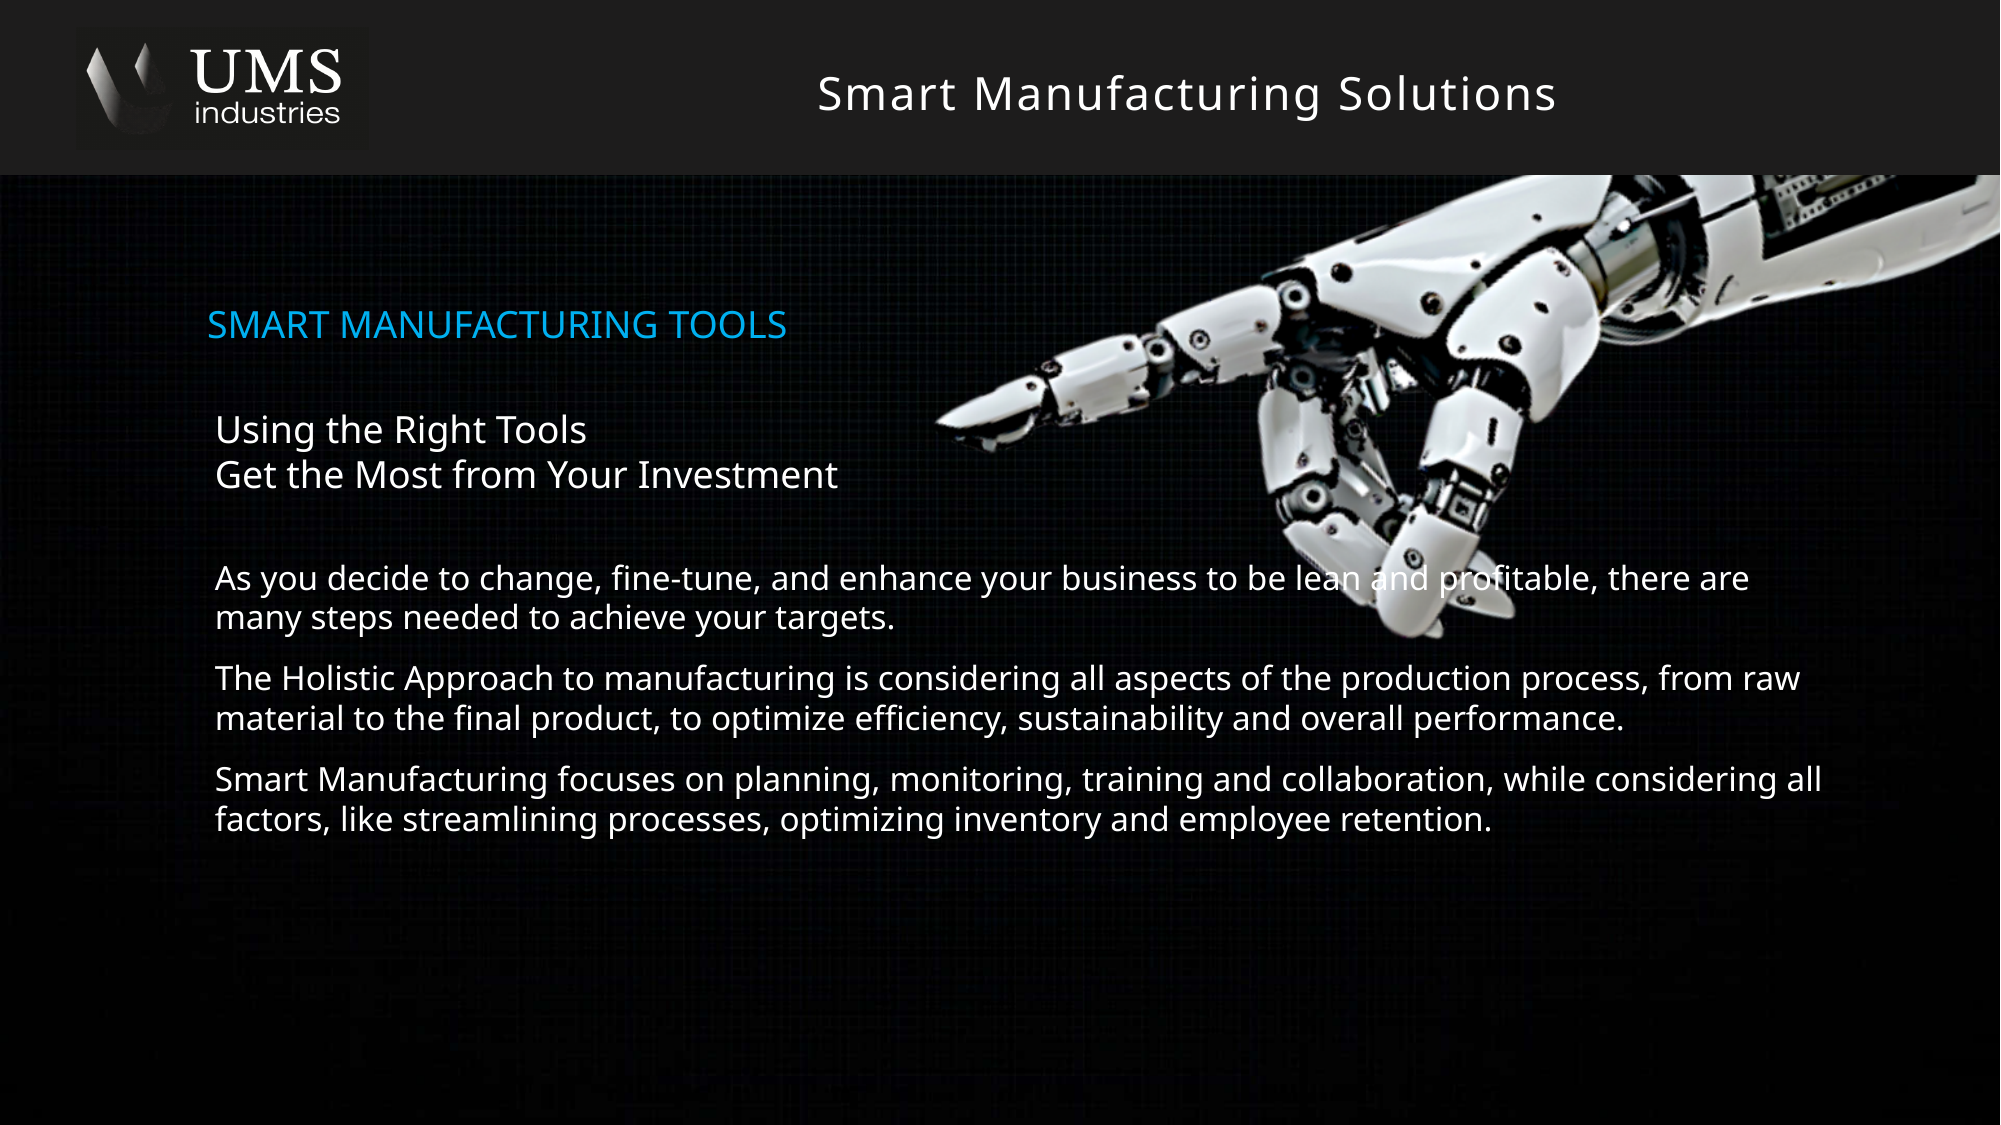

Smart Manufacturing Solutions
SMART MANUFACTURING TOOLS
Using the Right Tools
Get the Most from Your Investment
# As you decide to change, fine-tune, and enhance your business to be lean and profitable, there are many steps needed to achieve your targets.
The Holistic Approach to manufacturing is considering all aspects of the production process, from raw material to the final product, to optimize efficiency, sustainability and overall performance.
Smart Manufacturing focuses on planning, monitoring, training and collaboration, while considering all factors, like streamlining processes, optimizing inventory and employee retention.